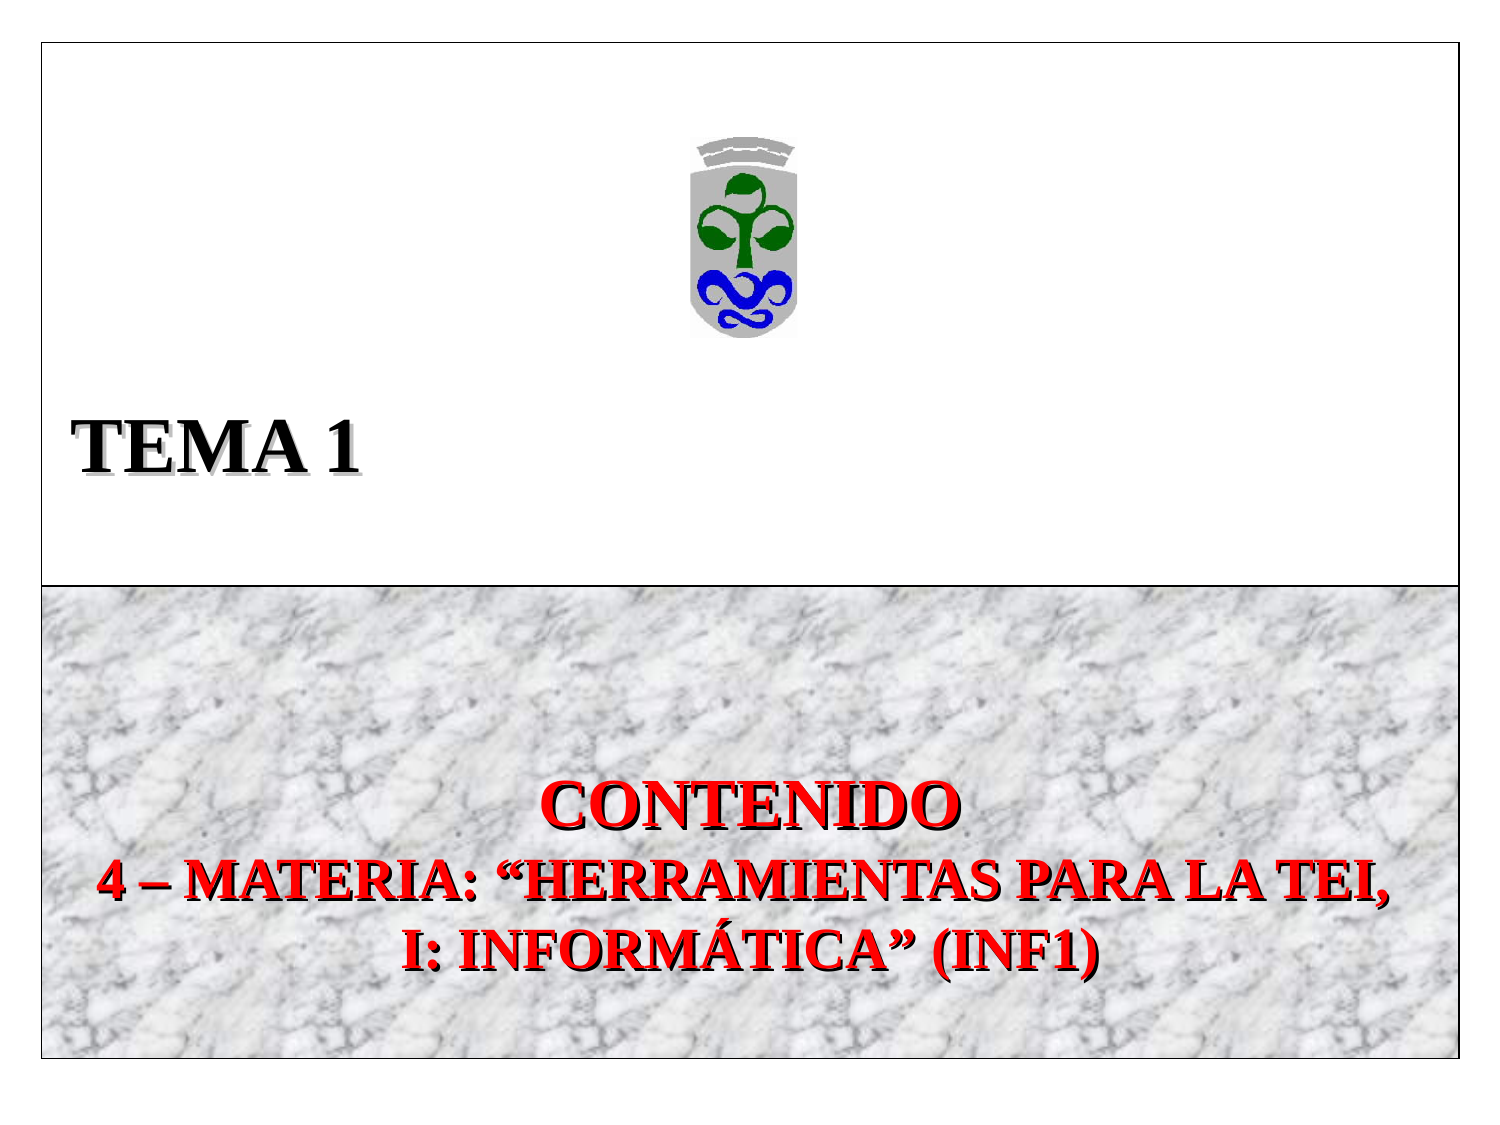

TEMA 1
CONTENIDO
4 – MATERIA: “HERRAMIENTAS PARA LA TEI, I: INFORMÁTICA” (INF1)